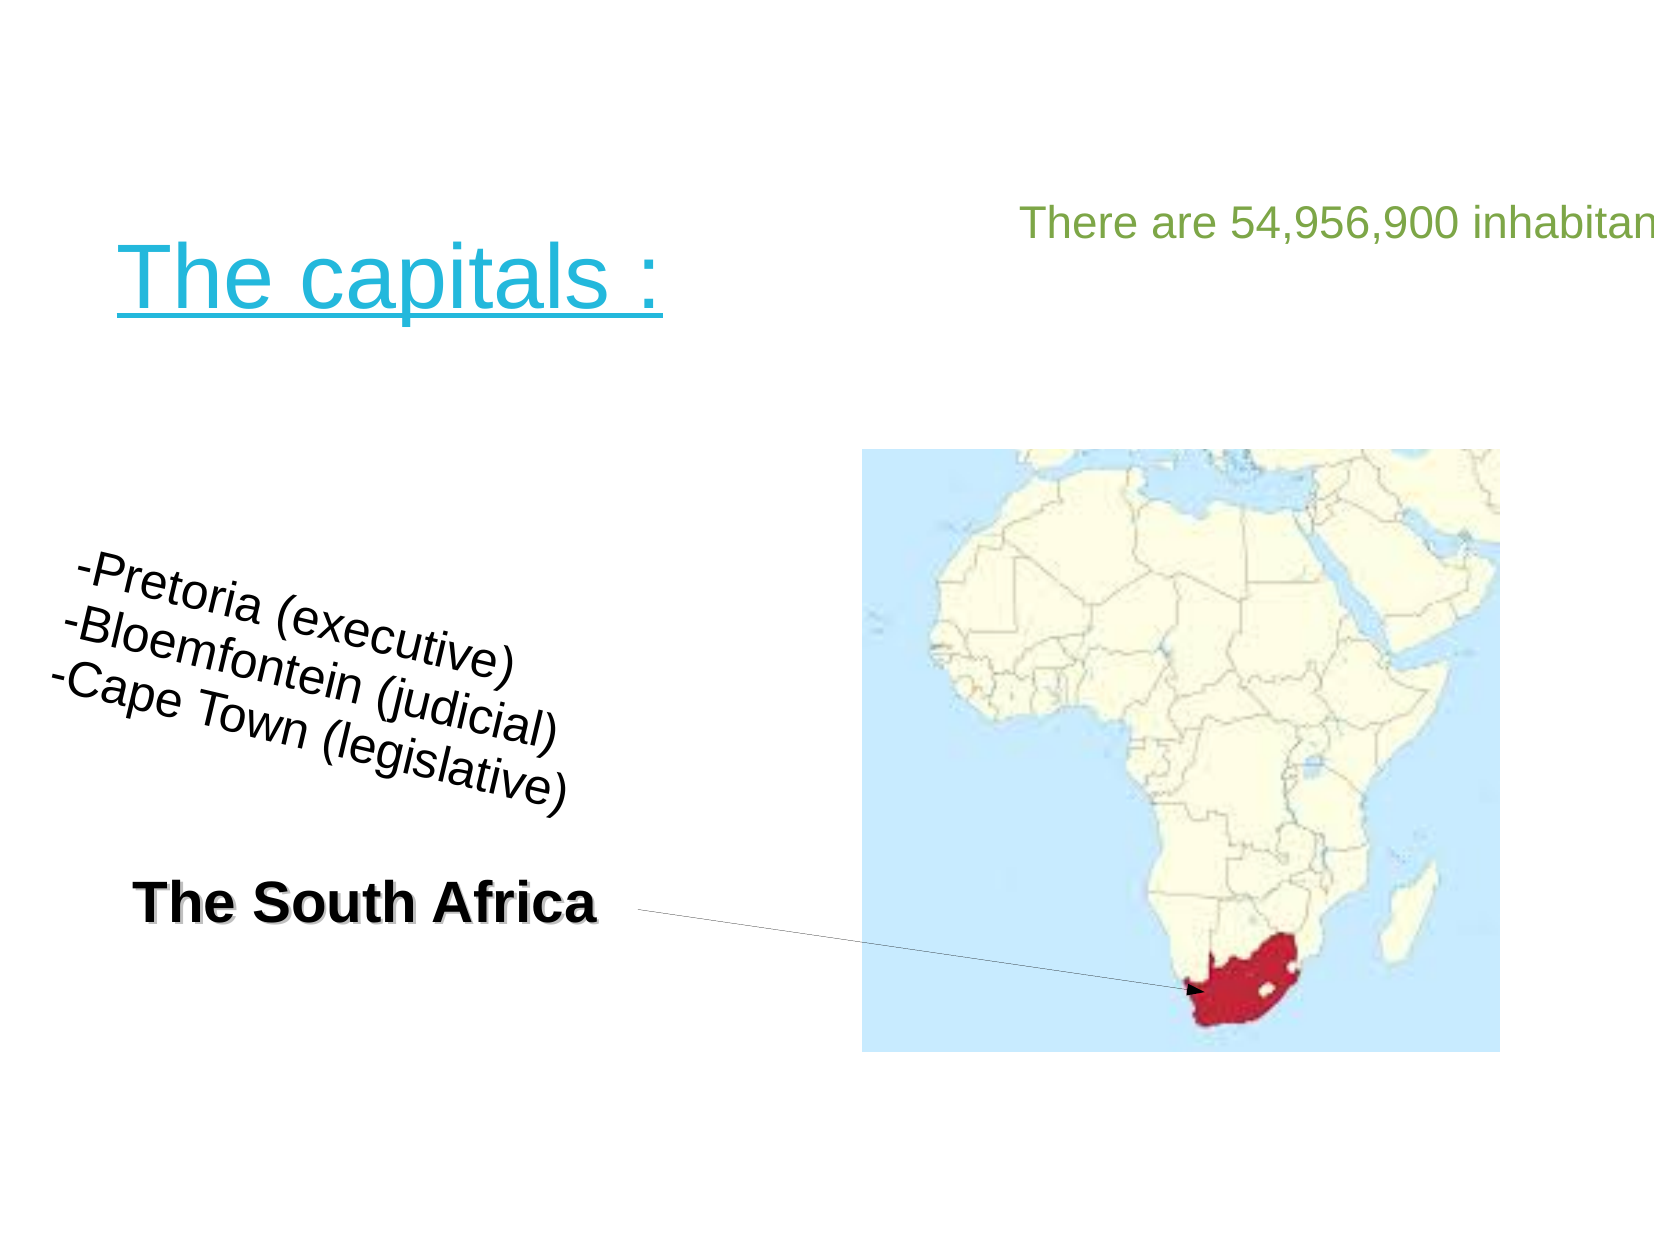

There are 54,956,900 inhabitants
# The capitals :
-Pretoria (executive)
-Bloemfontein (judicial)
-Cape Town (legislative)
The South Africa